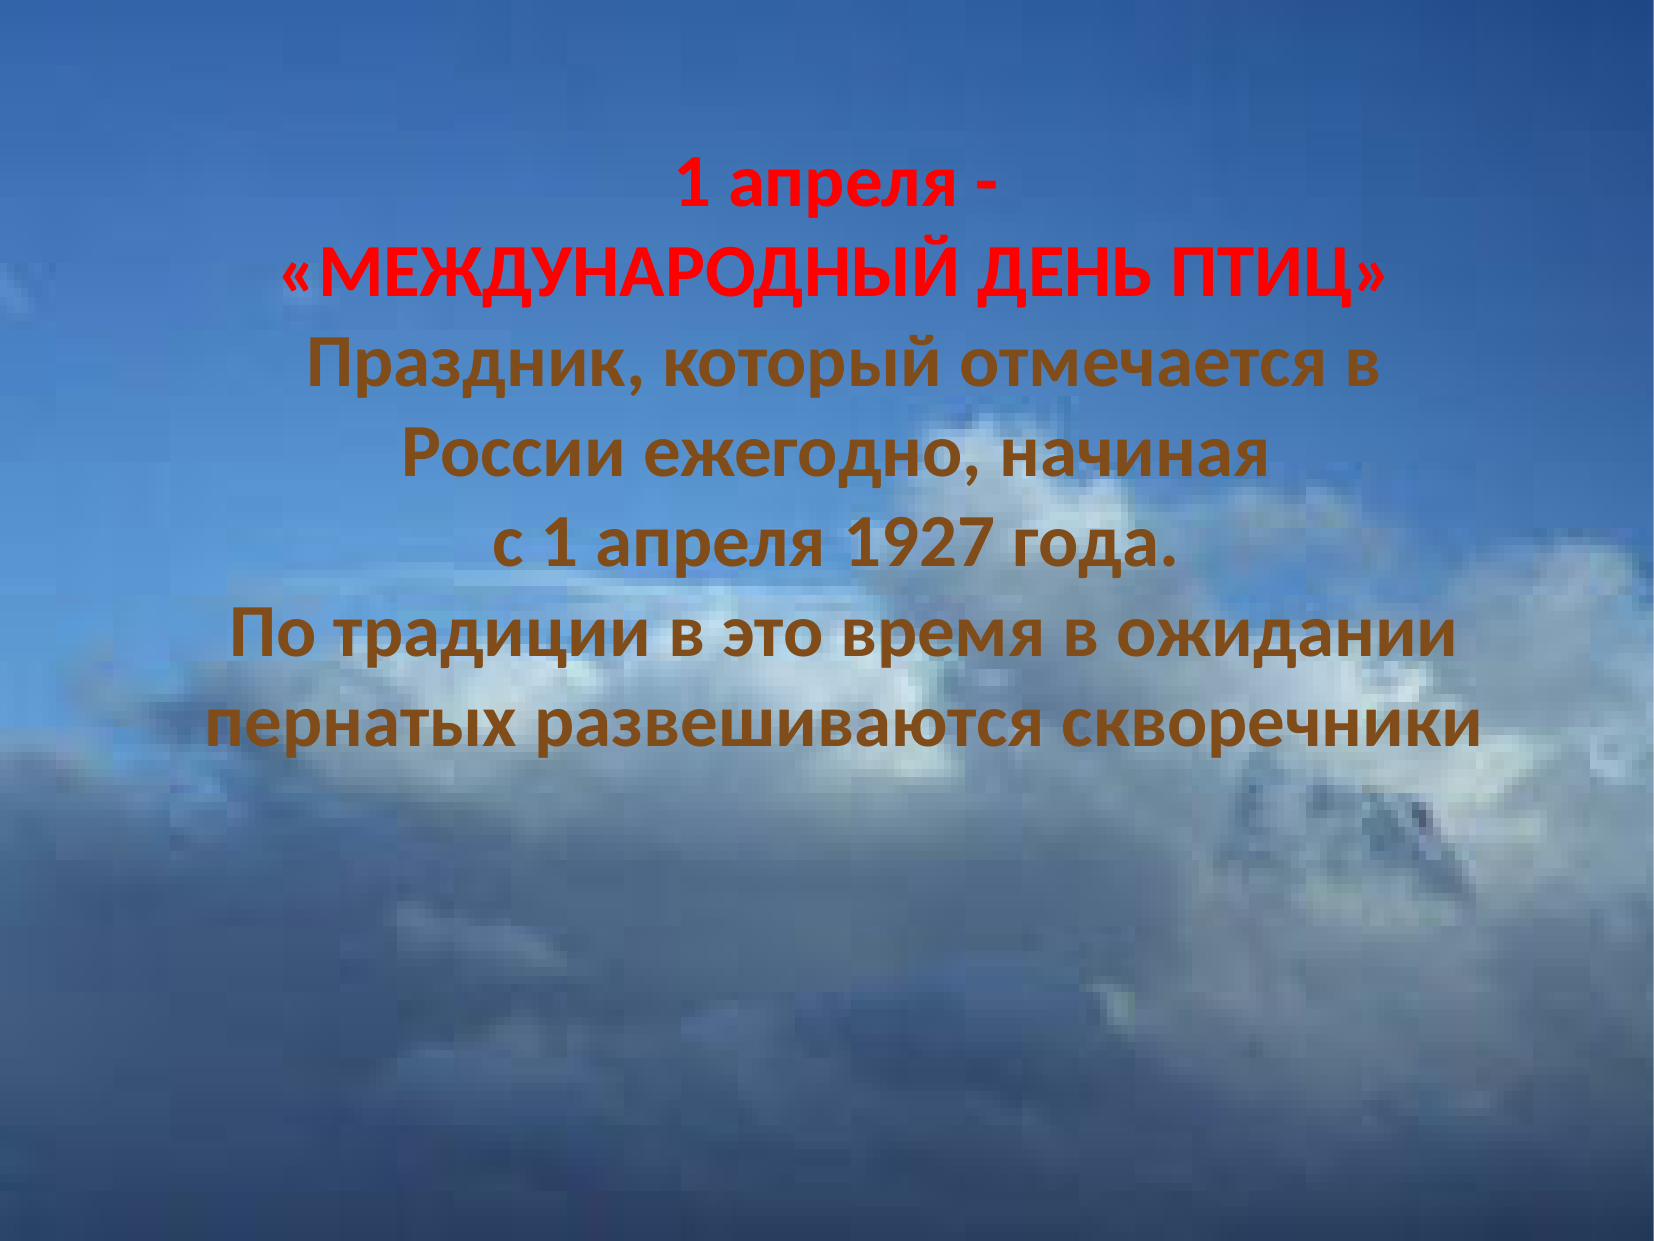

1 апреля -
«МЕЖДУНАРОДНЫЙ ДЕНЬ ПТИЦ»
Праздник, который отмечается в России ежегодно, начиная
с 1 апреля 1927 года.
По традиции в это время в ожидании пернатых развешиваются скворечники